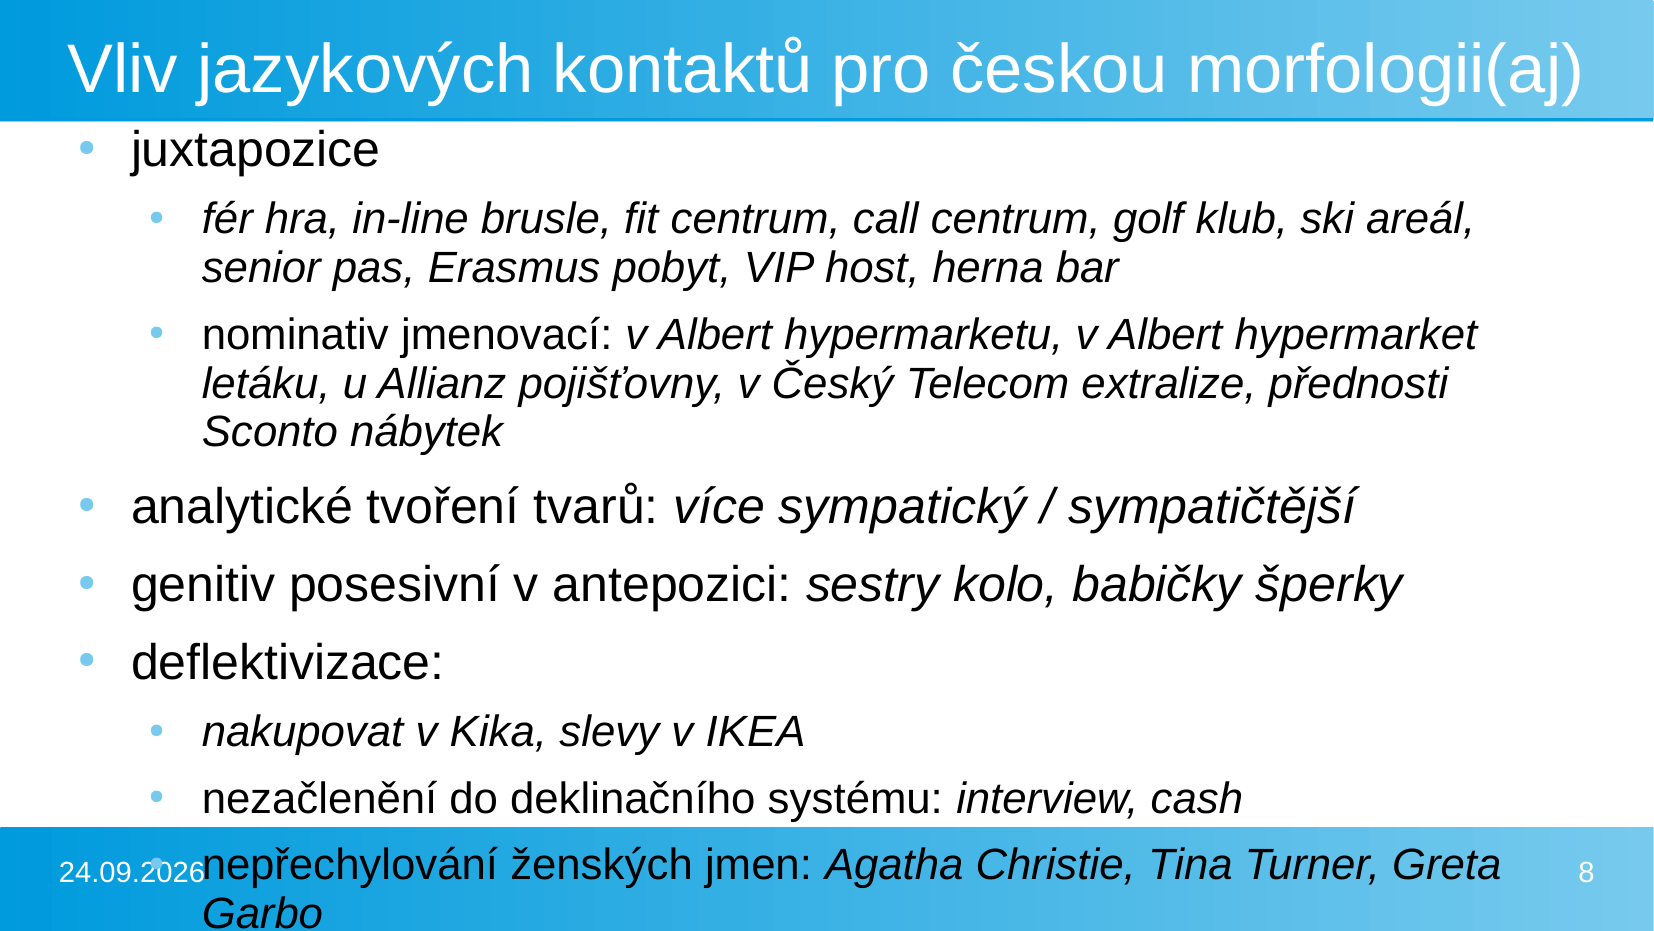

# Vliv jazykových kontaktů pro českou morfologii(aj)
juxtapozice
fér hra, in-line brusle, fit centrum, call centrum, golf klub, ski areál, senior pas, Erasmus pobyt, VIP host, herna bar
nominativ jmenovací: v Albert hypermarketu, v Albert hypermarket letáku, u Allianz pojišťovny, v Český Telecom extralize, přednosti Sconto nábytek
analytické tvoření tvarů: více sympatický / sympatičtější
genitiv posesivní v antepozici: sestry kolo, babičky šperky
deflektivizace:
nakupovat v Kika, slevy v IKEA
nezačlenění do deklinačního systému: interview, cash
nepřechylování ženských jmen: Agatha Christie, Tina Turner, Greta Garbo
8